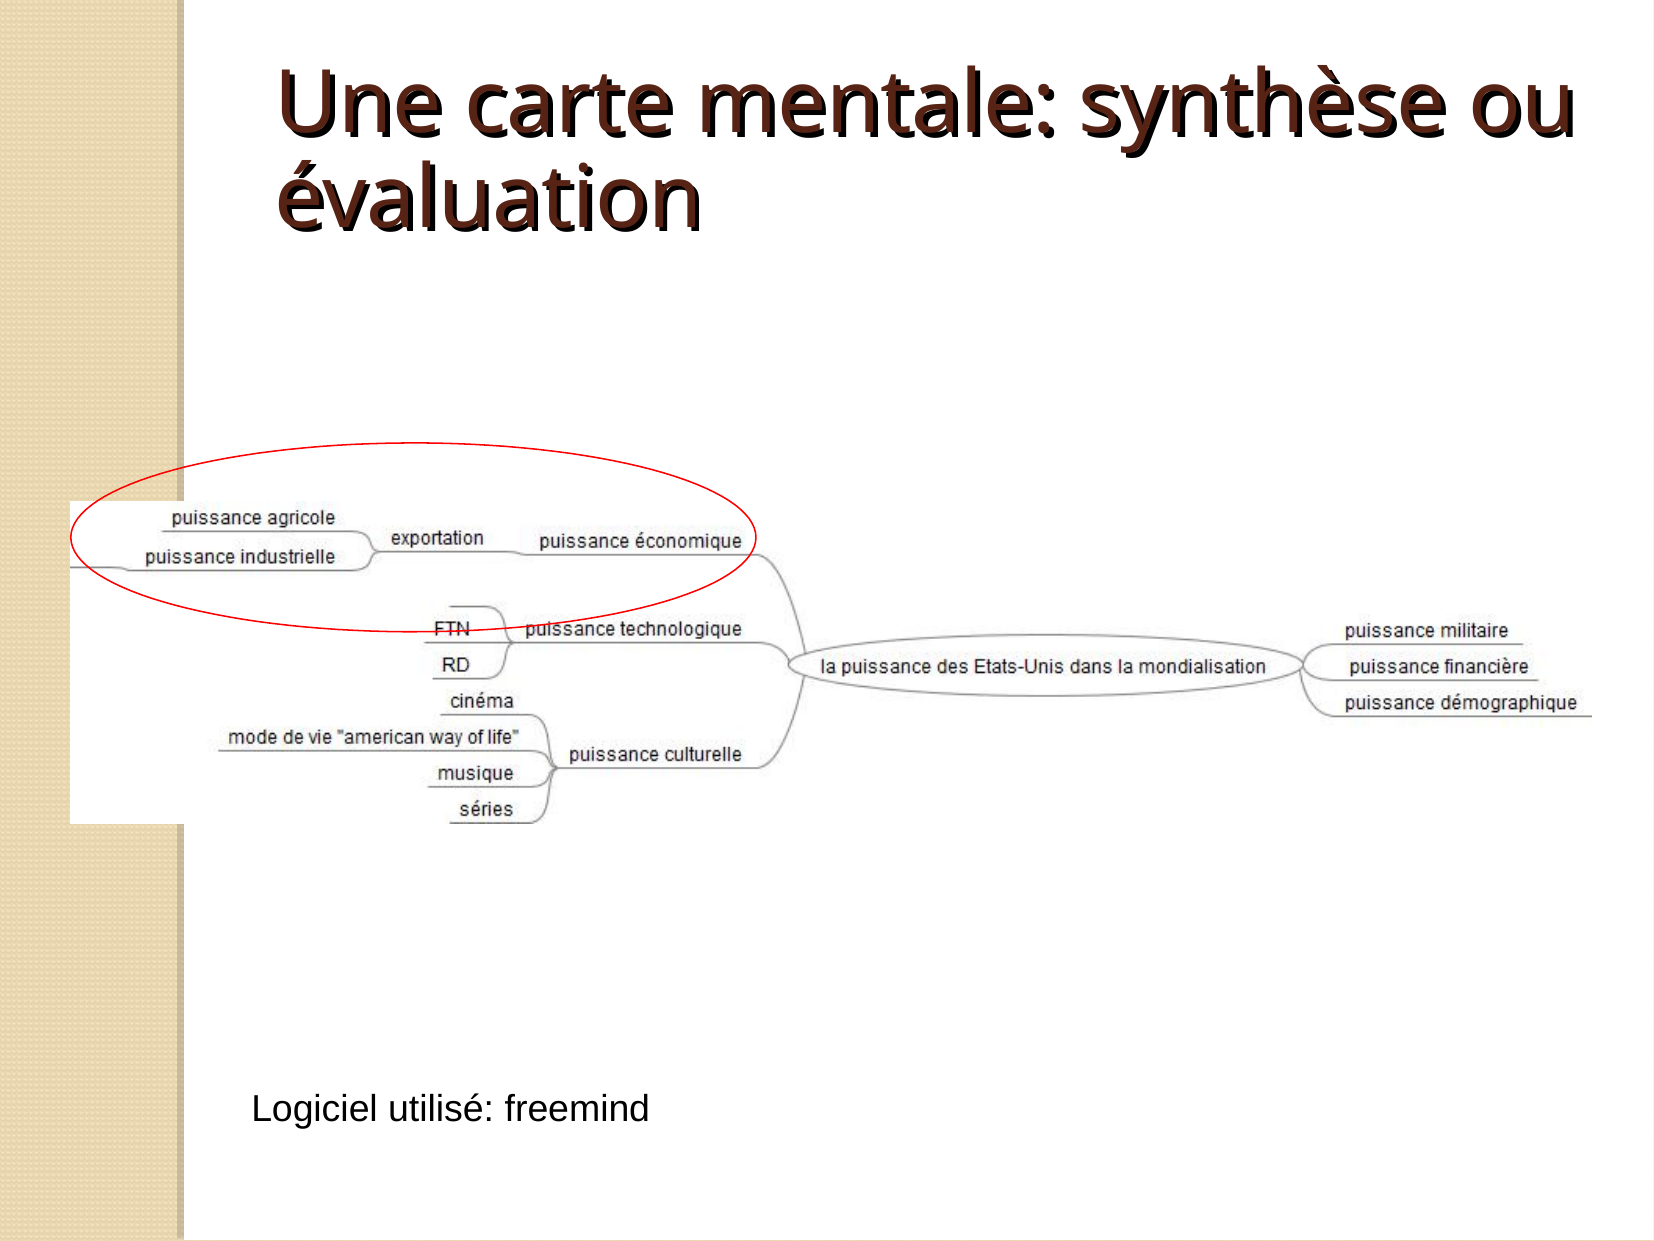

Une carte mentale: synthèse ou évaluation
Logiciel utilisé: freemind